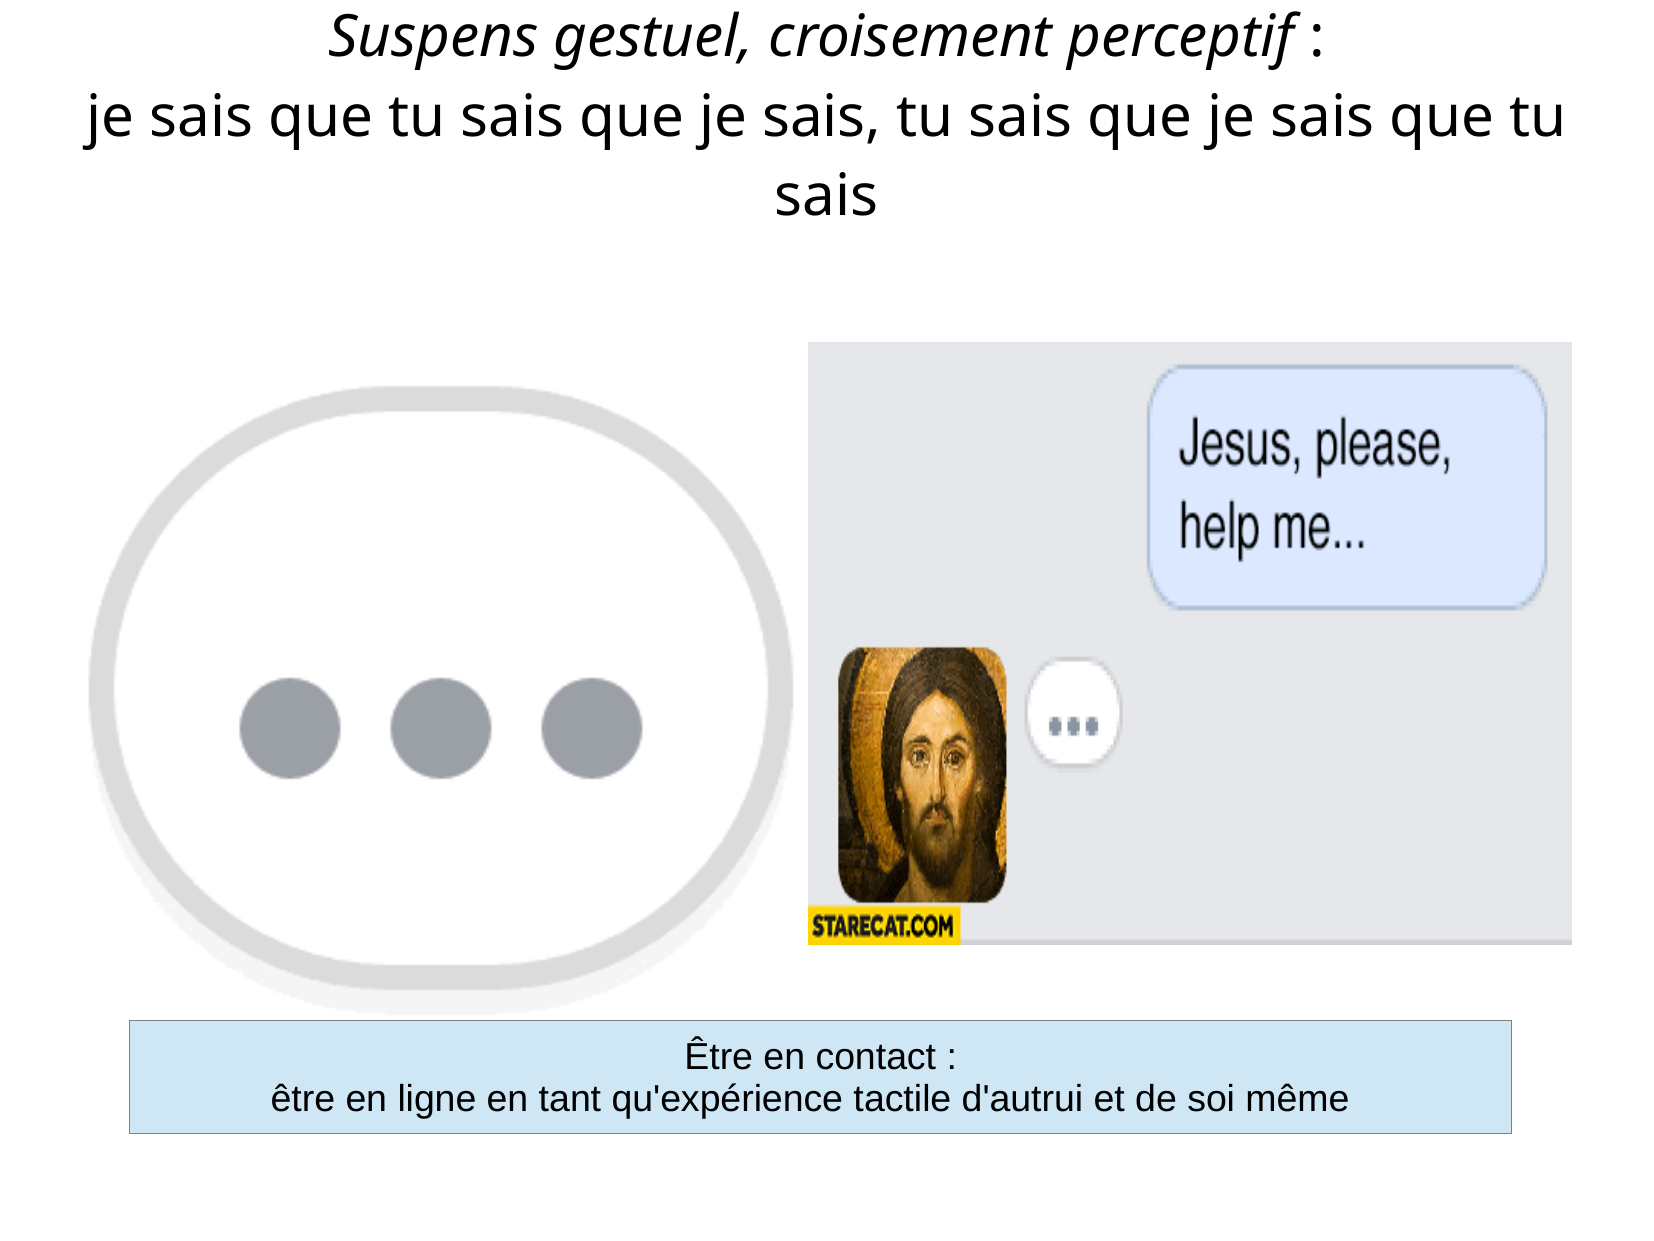

# Suspens gestuel, croisement perceptif : je sais que tu sais que je sais, tu sais que je sais que tu sais
Être en contact :
être en ligne en tant qu'expérience tactile d'autrui et de soi même